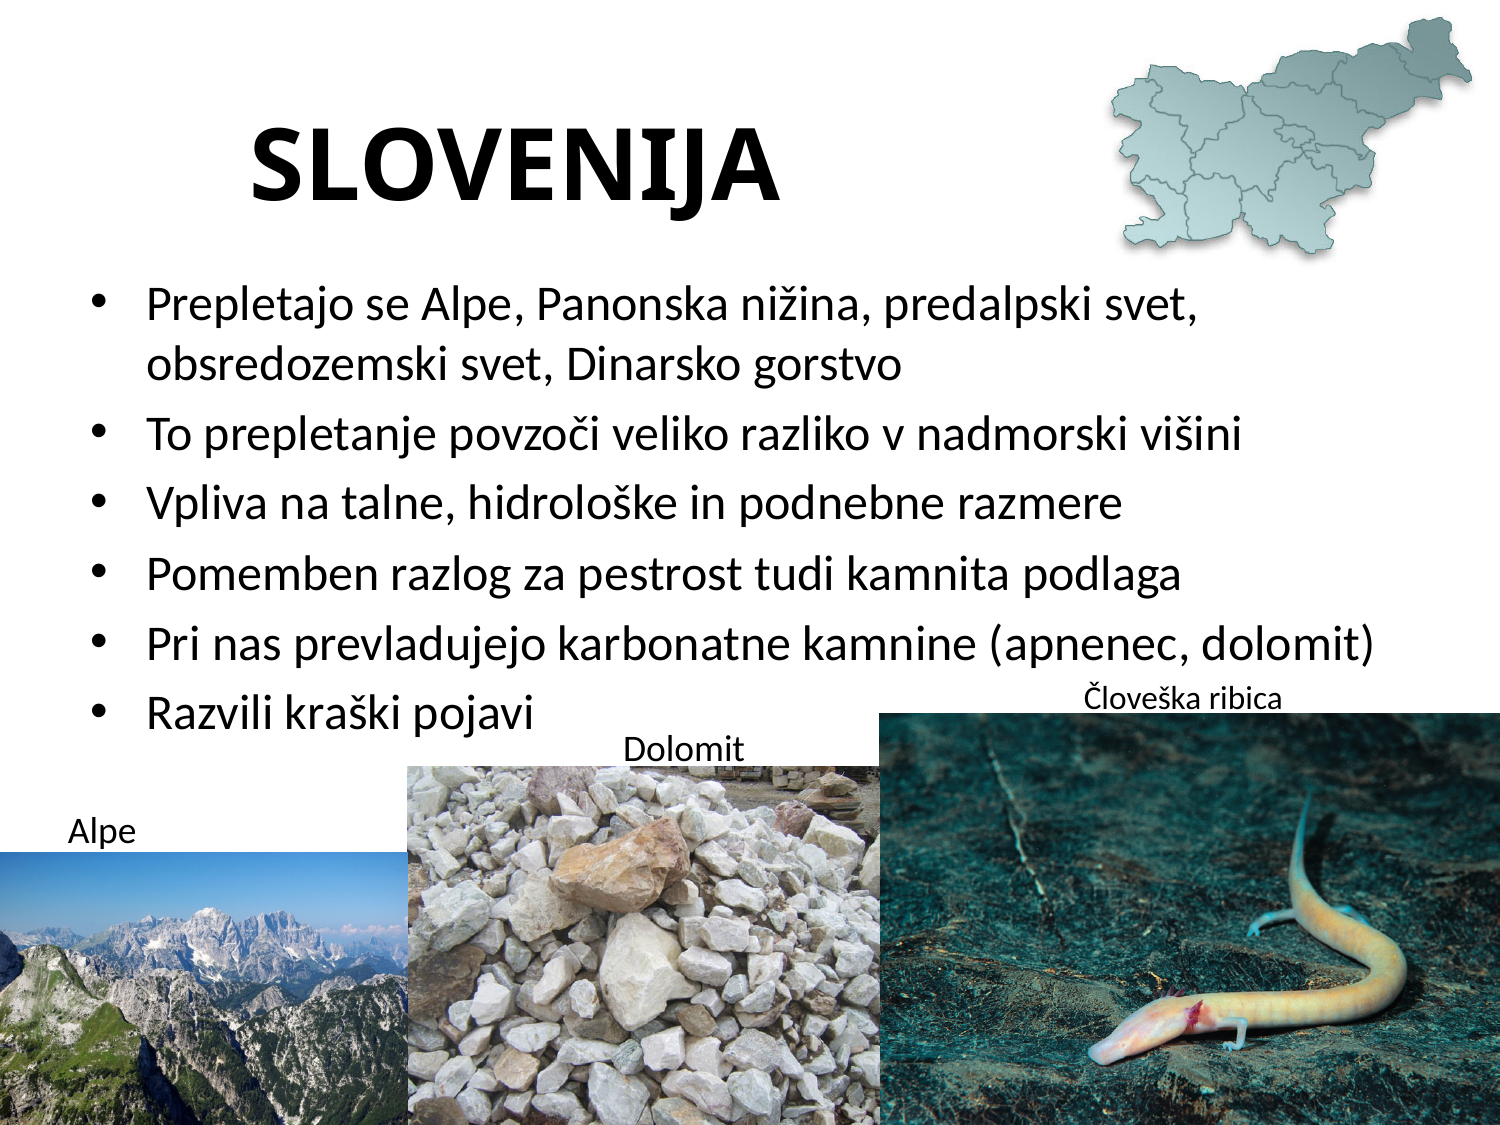

# SLOVENIJA
Prepletajo se Alpe, Panonska nižina, predalpski svet, obsredozemski svet, Dinarsko gorstvo
To prepletanje povzoči veliko razliko v nadmorski višini
Vpliva na talne, hidrološke in podnebne razmere
Pomemben razlog za pestrost tudi kamnita podlaga
Pri nas prevladujejo karbonatne kamnine (apnenec, dolomit)
Razvili kraški pojavi
Človeška ribica
Dolomit
Alpe